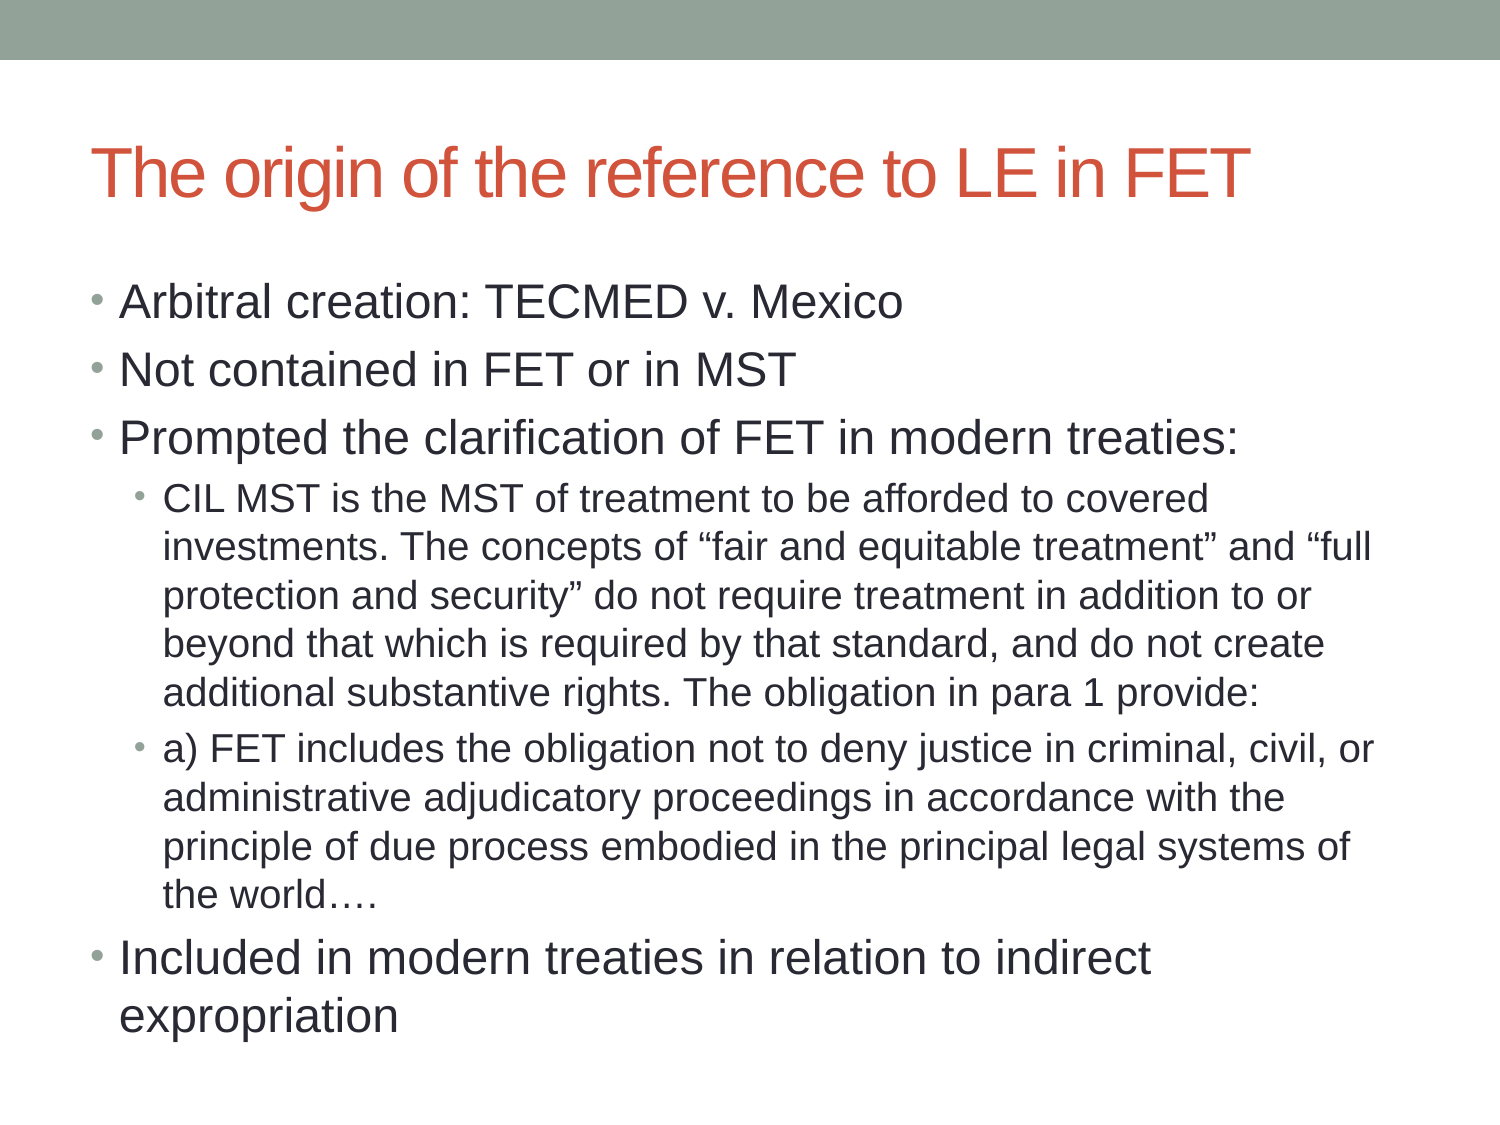

# The origin of the reference to LE in FET
Arbitral creation: TECMED v. Mexico
Not contained in FET or in MST
Prompted the clarification of FET in modern treaties:
CIL MST is the MST of treatment to be afforded to covered investments. The concepts of “fair and equitable treatment” and “full protection and security” do not require treatment in addition to or beyond that which is required by that standard, and do not create additional substantive rights. The obligation in para 1 provide:
a) FET includes the obligation not to deny justice in criminal, civil, or administrative adjudicatory proceedings in accordance with the principle of due process embodied in the principal legal systems of the world….
Included in modern treaties in relation to indirect expropriation